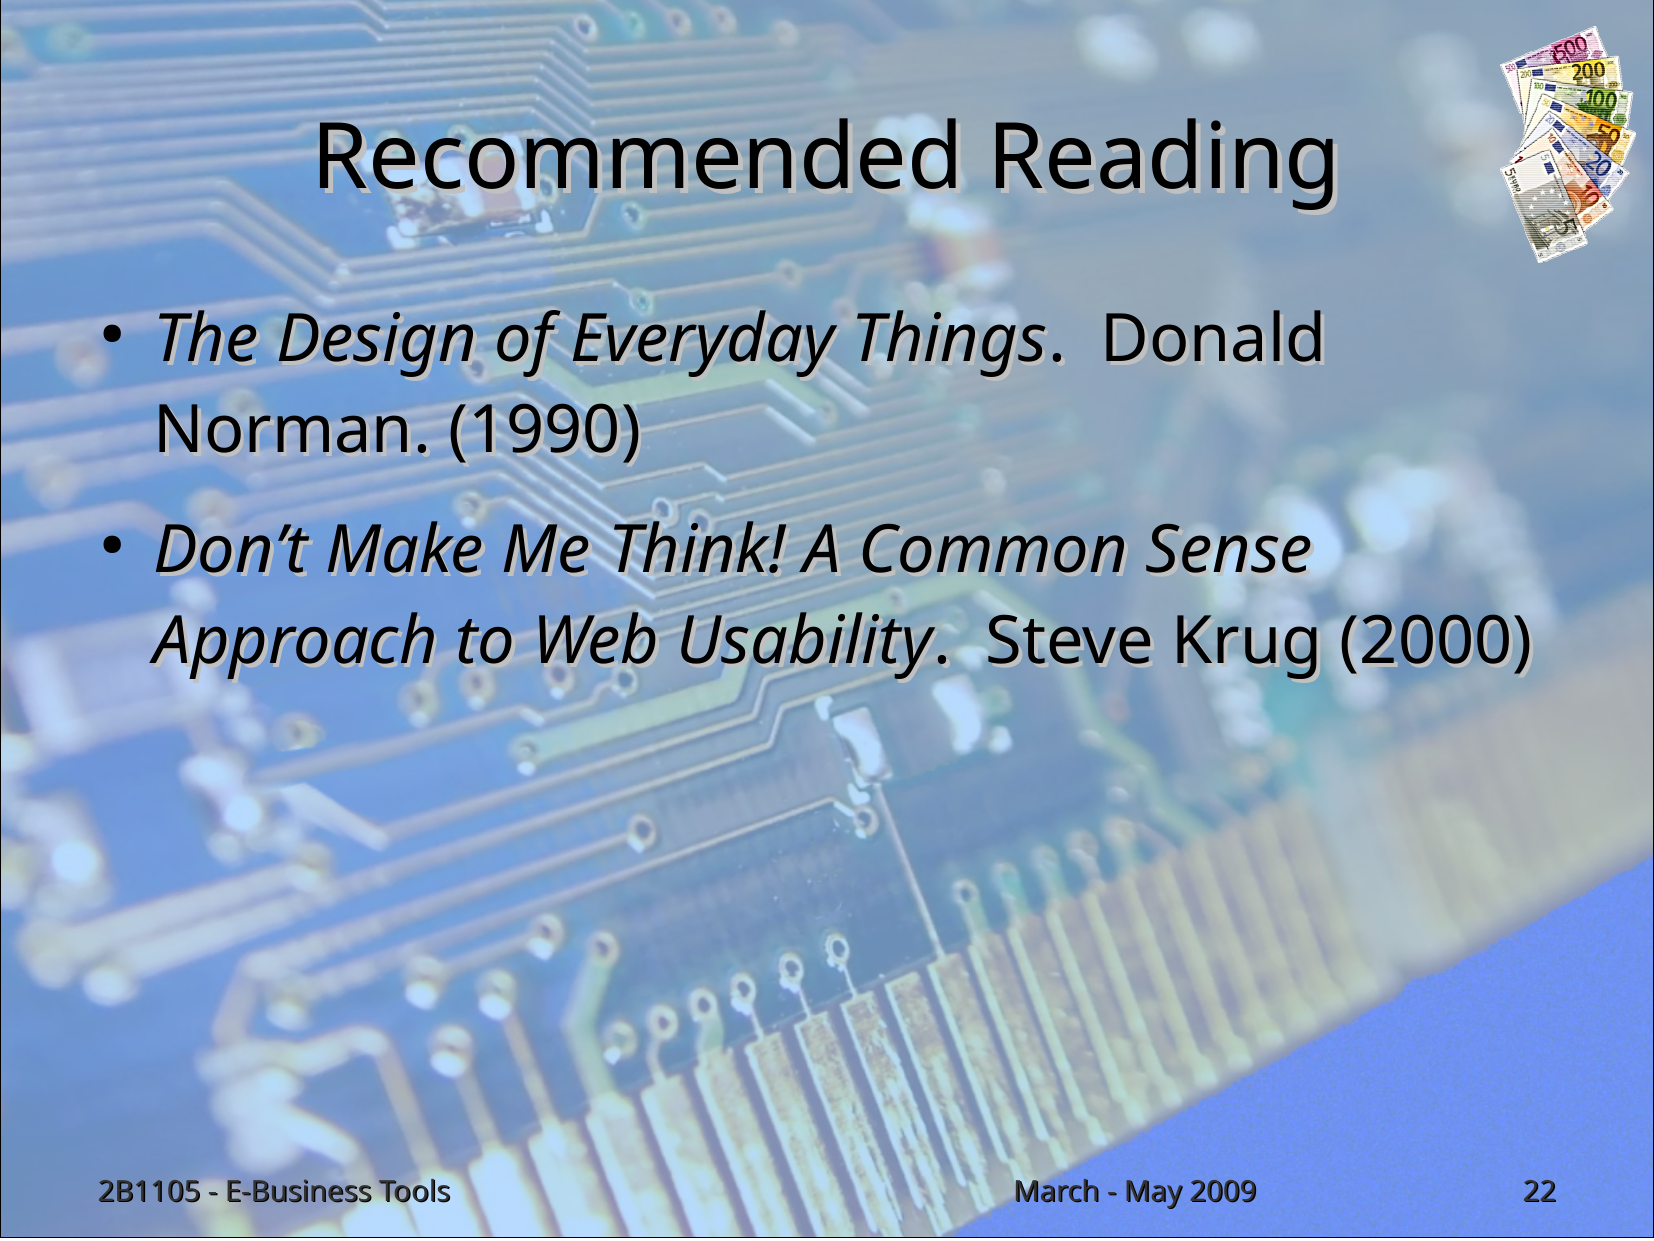

# Recommended Reading
The Design of Everyday Things. Donald Norman. (1990)
Don’t Make Me Think! A Common Sense Approach to Web Usability. Steve Krug (2000)